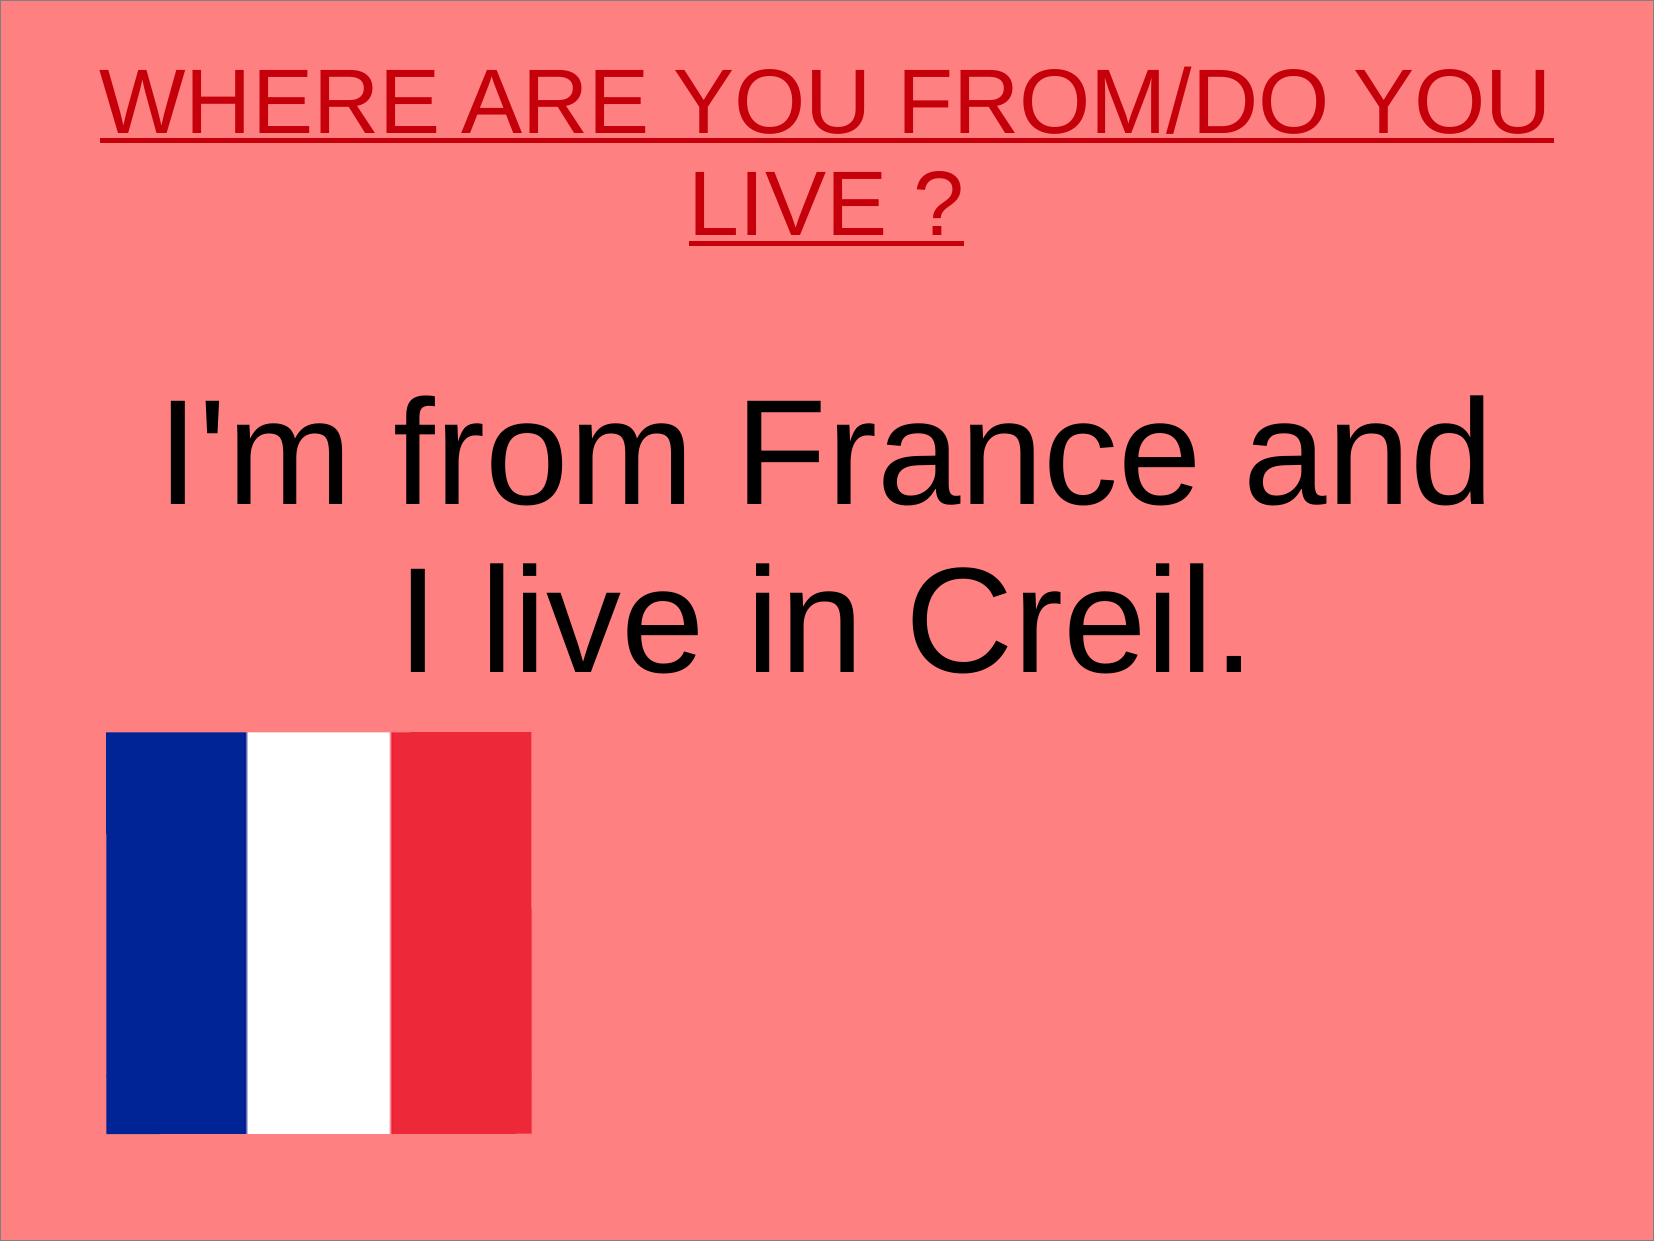

I'm from France and
I live in Creil.
# WHERE ARE YOU FROM/DO YOU LIVE ?